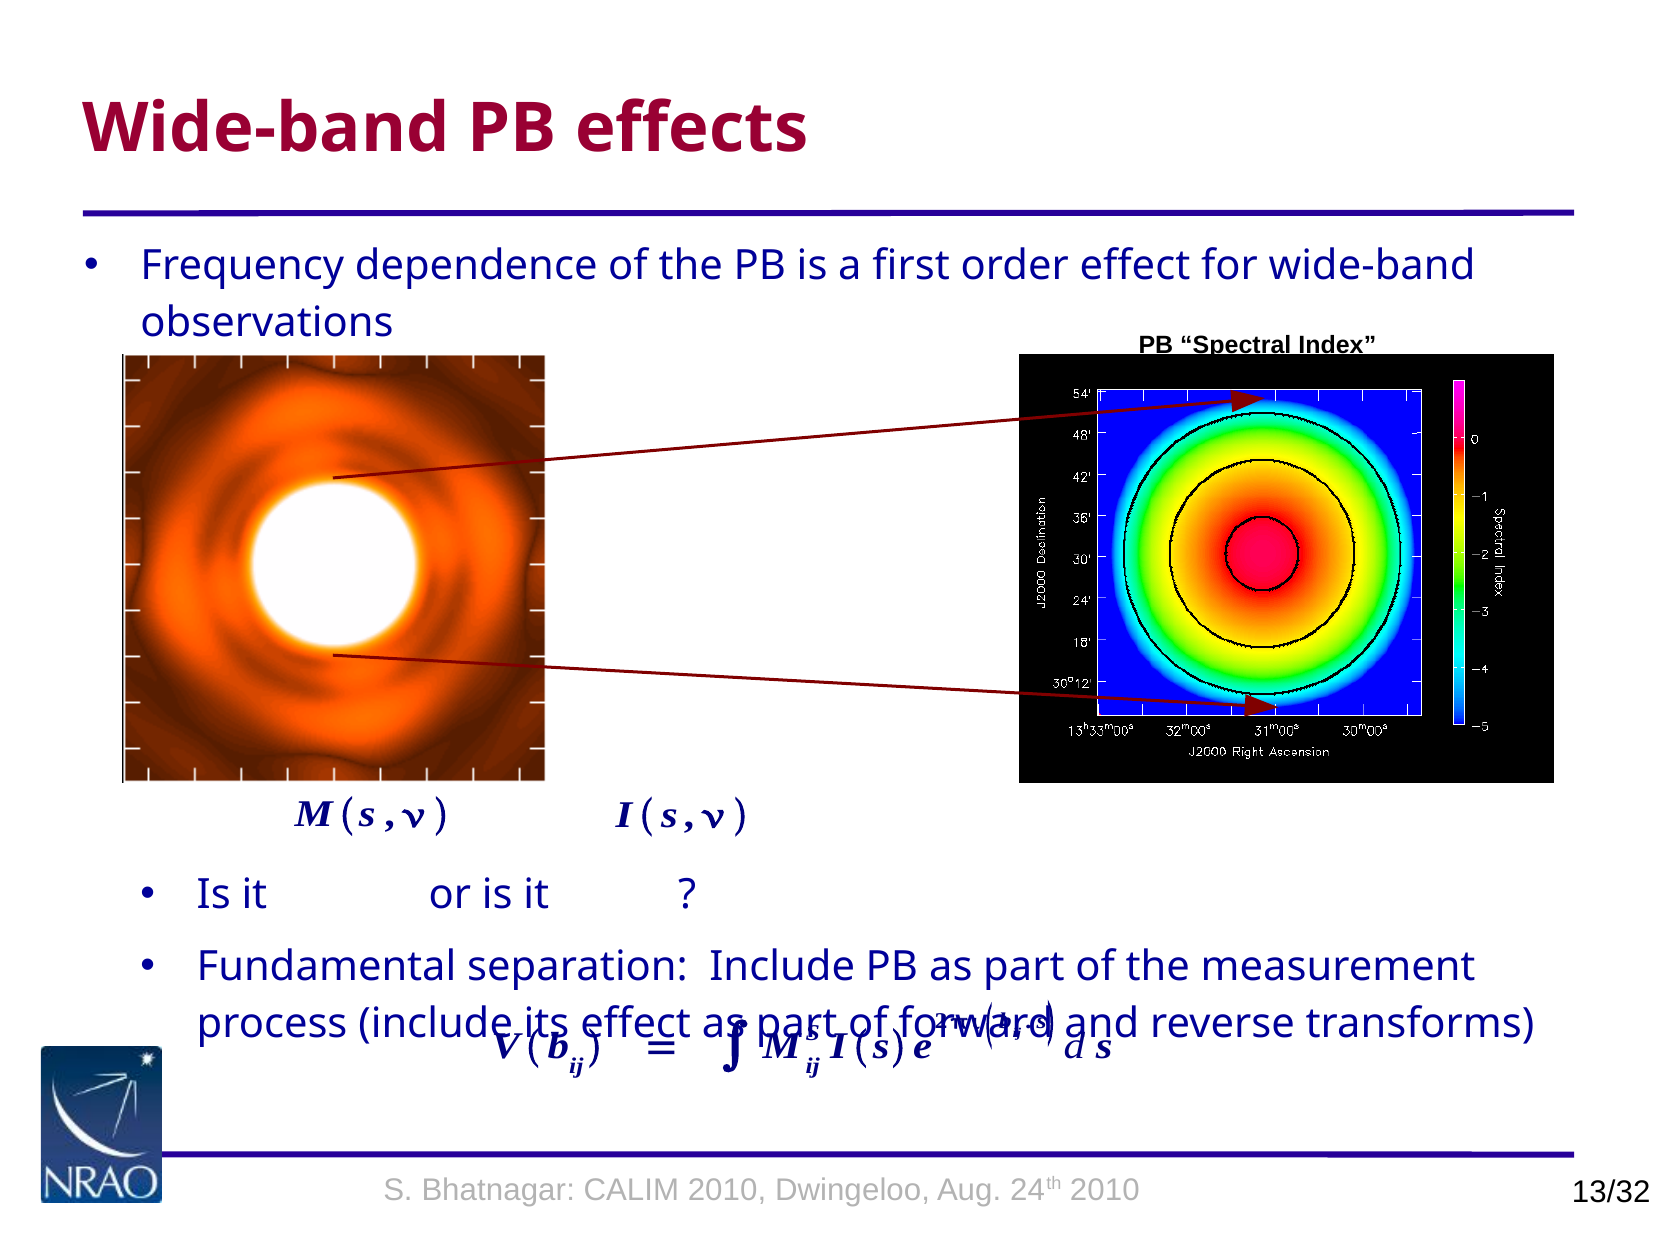

# Wide-band PB effects
Frequency dependence of the PB is a first order effect for wide-band observations
Is it or is it ?
Fundamental separation: Include PB as part of the measurement process (include its effect as part of forward and reverse transforms)
PB “Spectral Index”